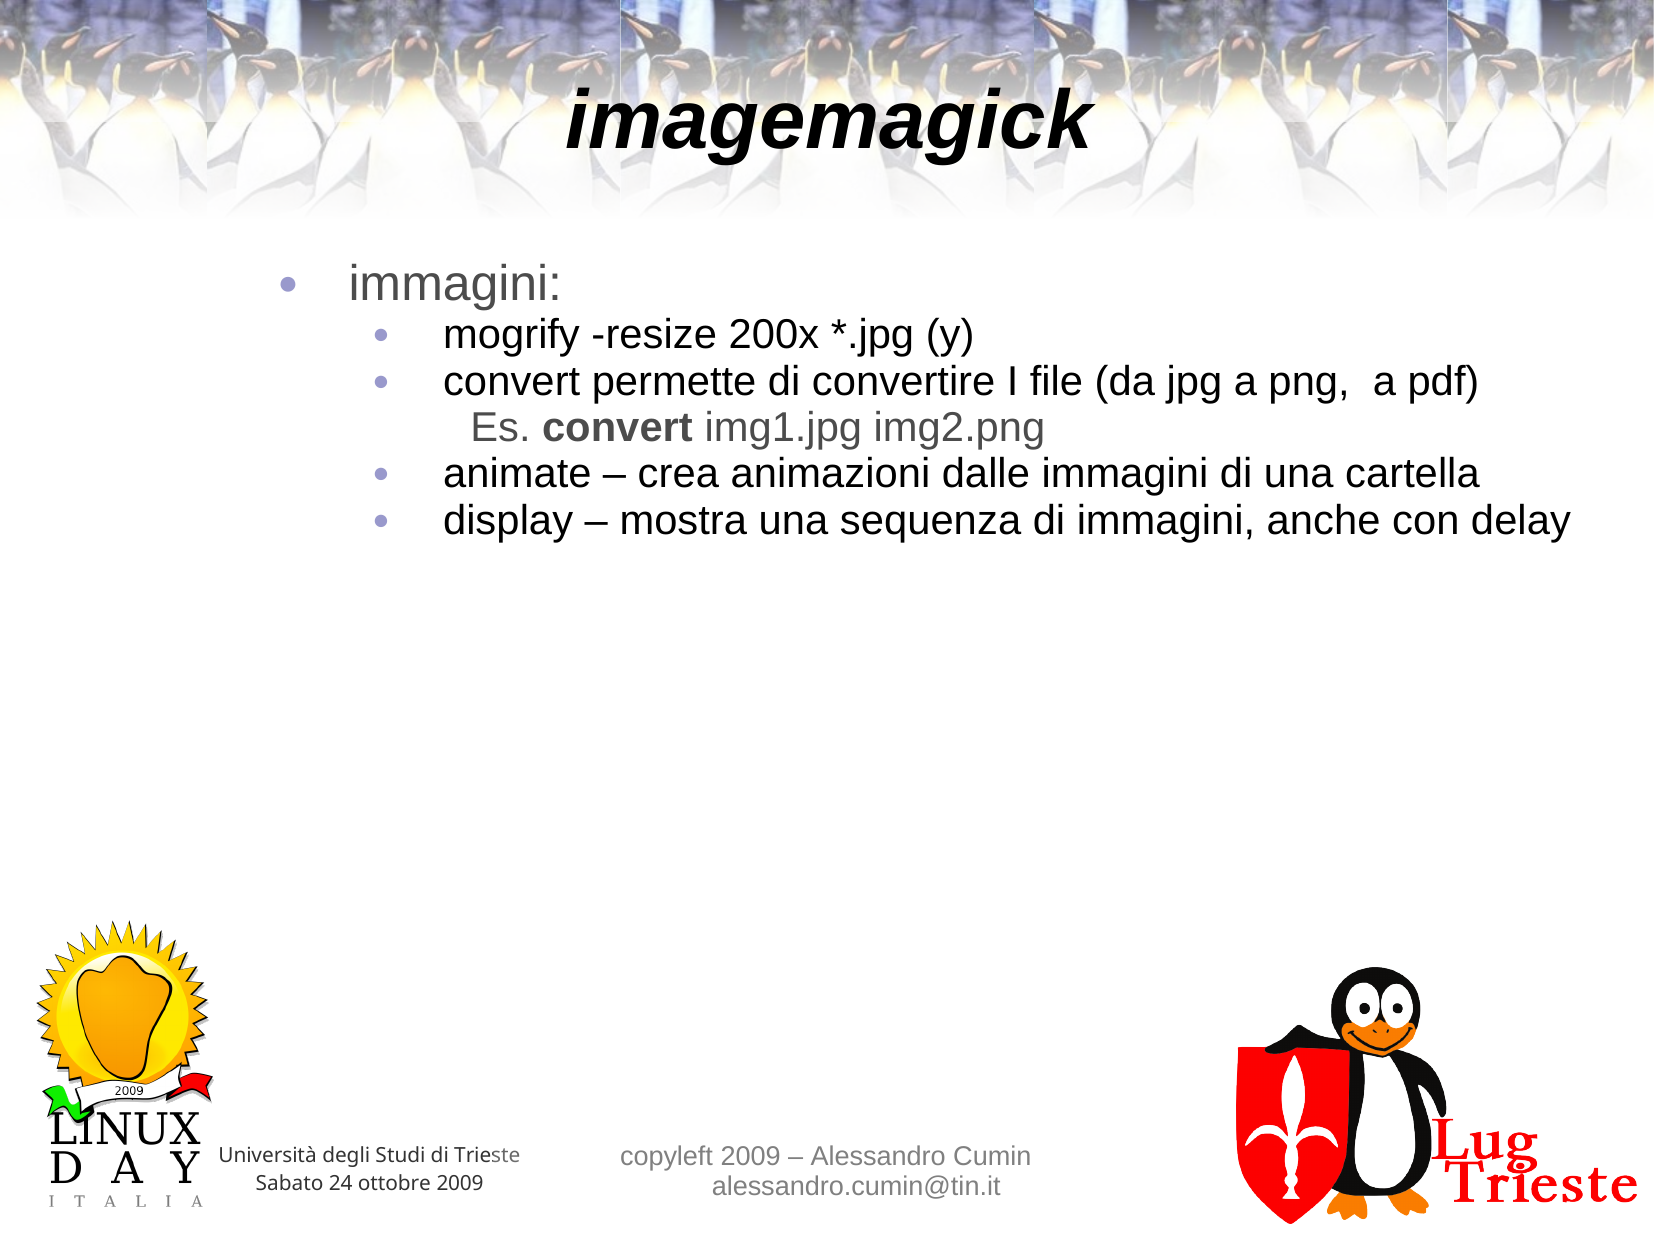

# imagemagick
immagini:
mogrify -resize 200x *.jpg (y)
convert permette di convertire I file (da jpg a png, a pdf)
 Es. convert img1.jpg img2.png
animate – crea animazioni dalle immagini di una cartella
display – mostra una sequenza di immagini, anche con delay